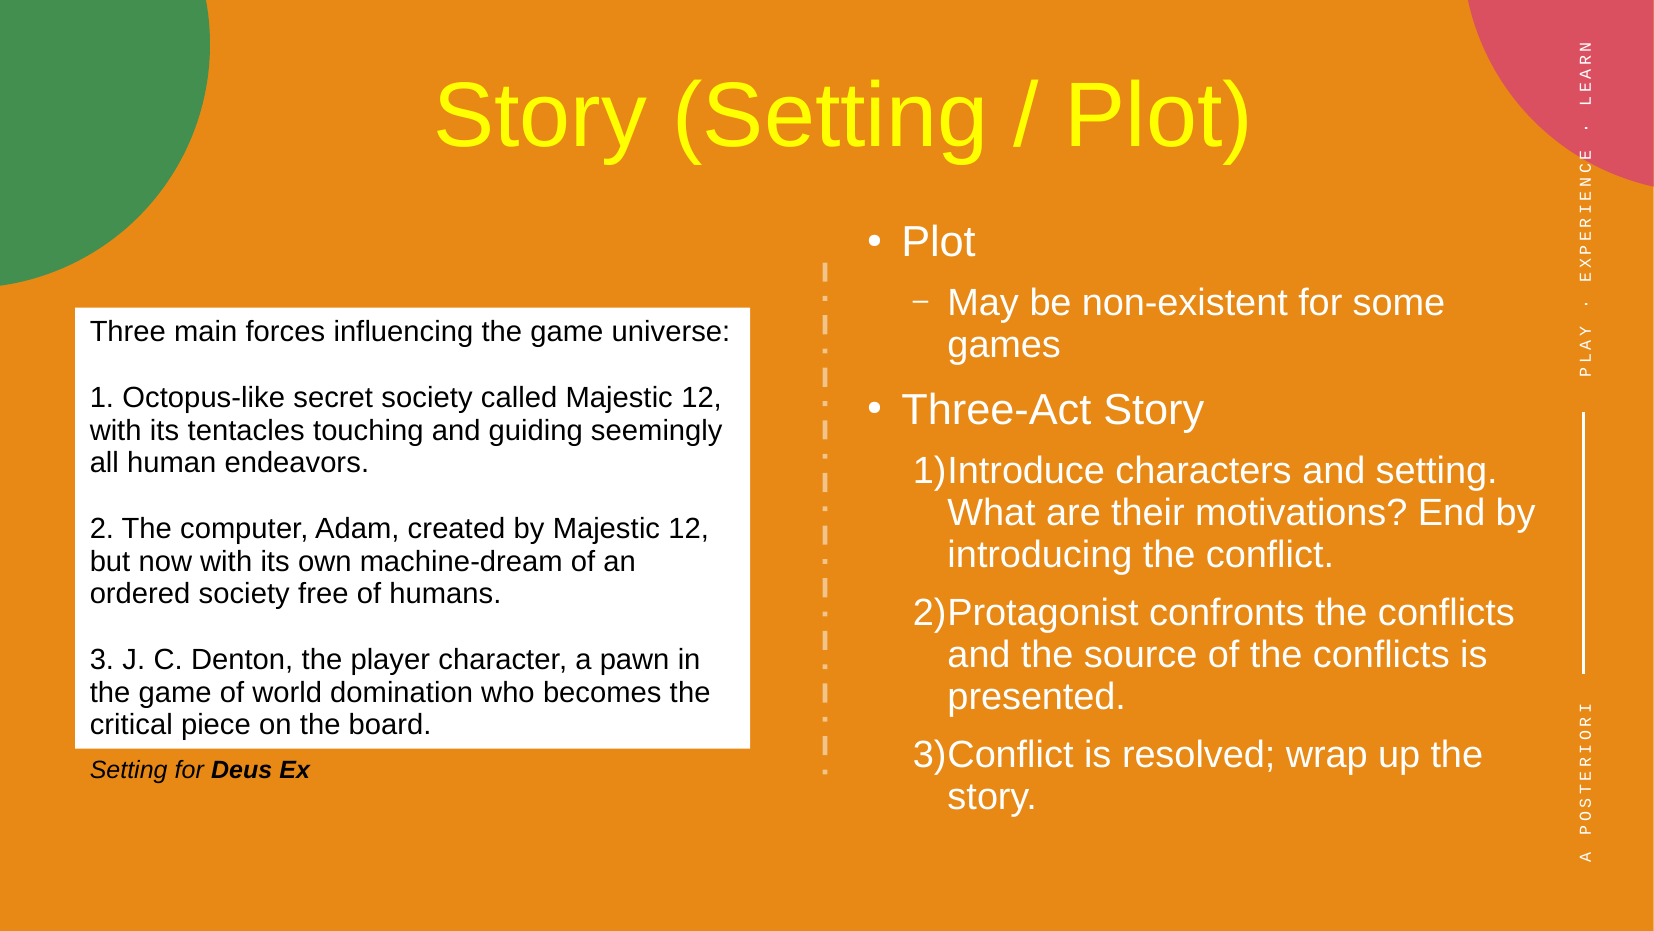

# Story (Setting / Plot)
Plot
May be non-existent for some games
Three-Act Story
Introduce characters and setting. What are their motivations? End by introducing the conflict.
Protagonist confronts the conflicts and the source of the conflicts is presented.
Conflict is resolved; wrap up the story.
Three main forces influencing the game universe:
1. Octopus-like secret society called Majestic 12, with its tentacles touching and guiding seemingly all human endeavors.
2. The computer, Adam, created by Majestic 12, but now with its own machine-dream of an ordered society free of humans.
3. J. C. Denton, the player character, a pawn in the game of world domination who becomes the critical piece on the board.
Setting for Deus Ex